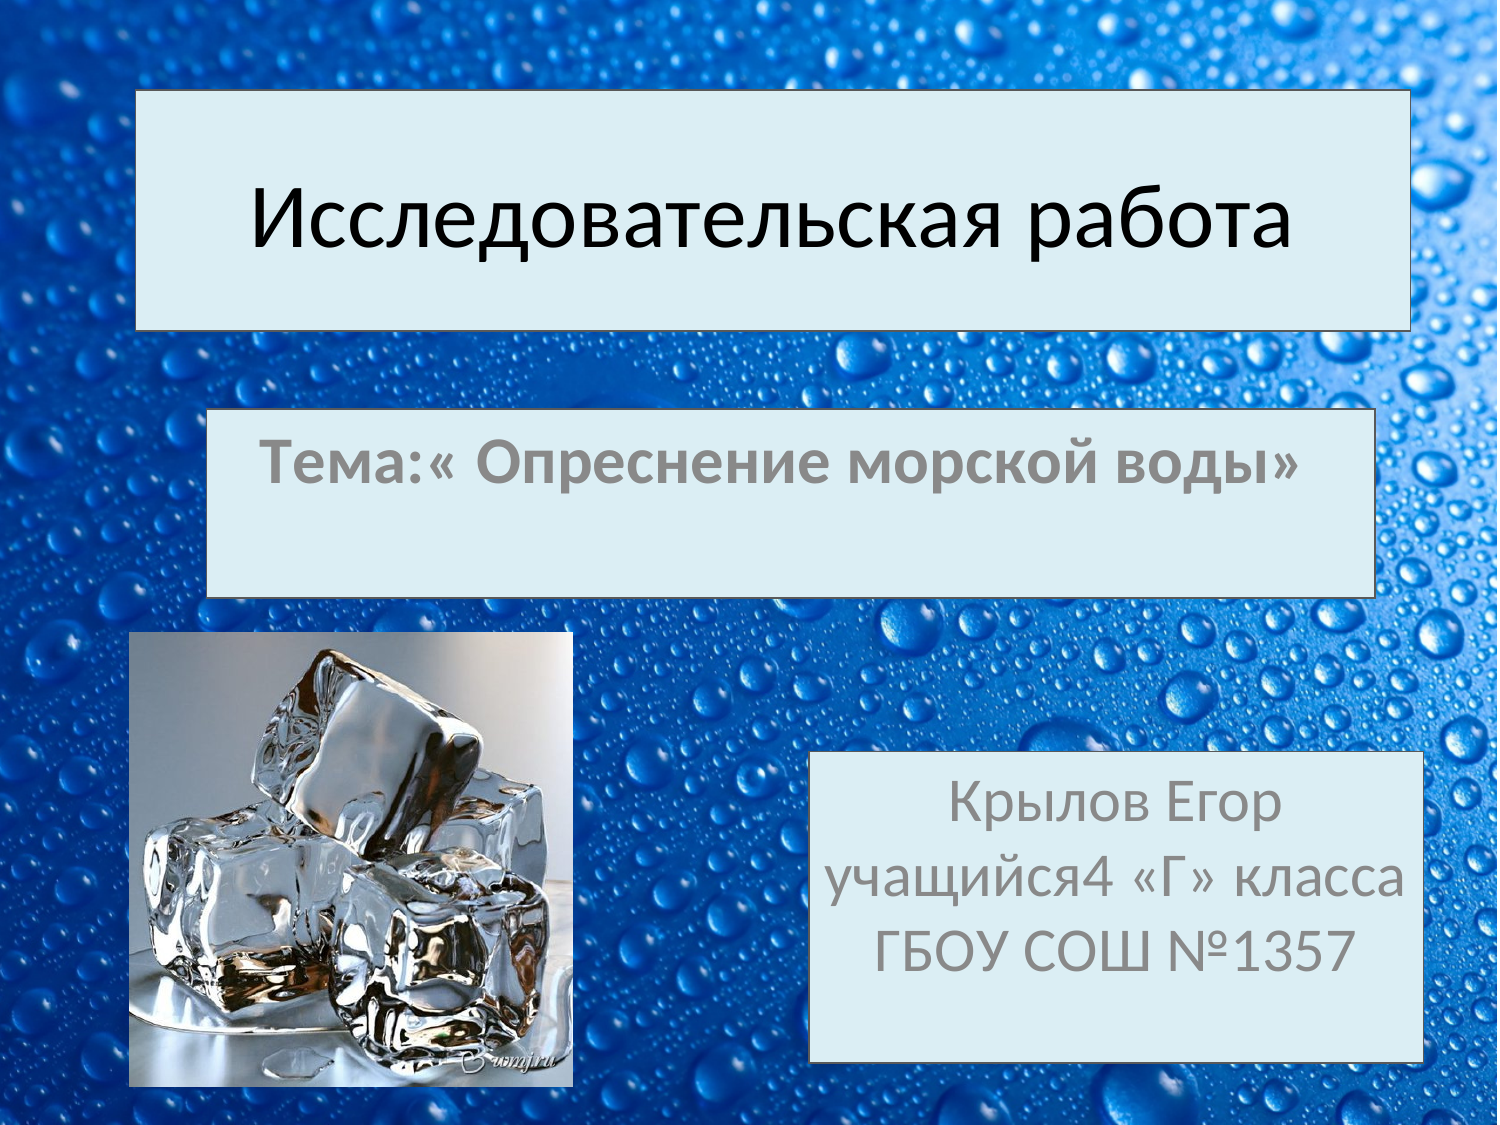

Исследовательская работа
Тема:« Опреснение морской воды»
Крылов Егор учащийся4 «Г» класса ГБОУ СОШ №1357